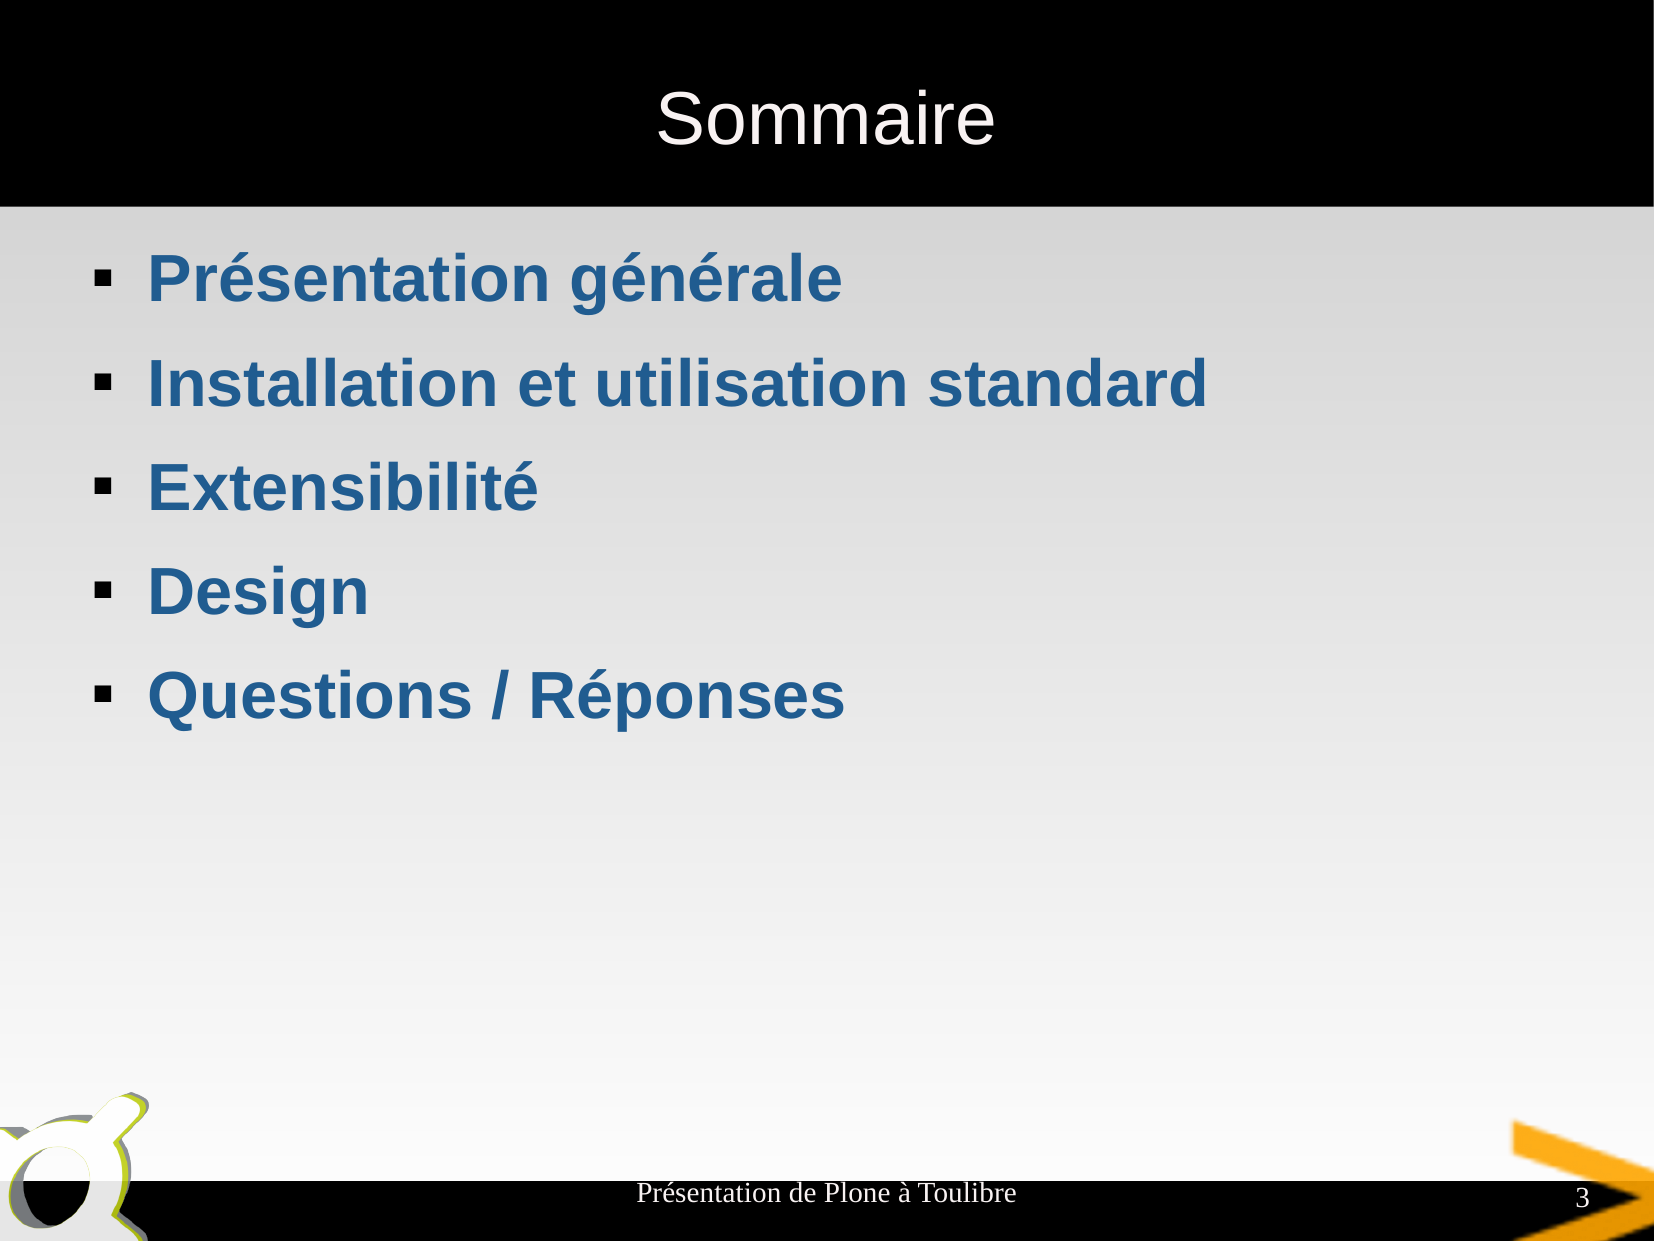

# Sommaire
Présentation générale
Installation et utilisation standard
Extensibilité
Design
Questions / Réponses
Présentation de Plone à Toulibre
3